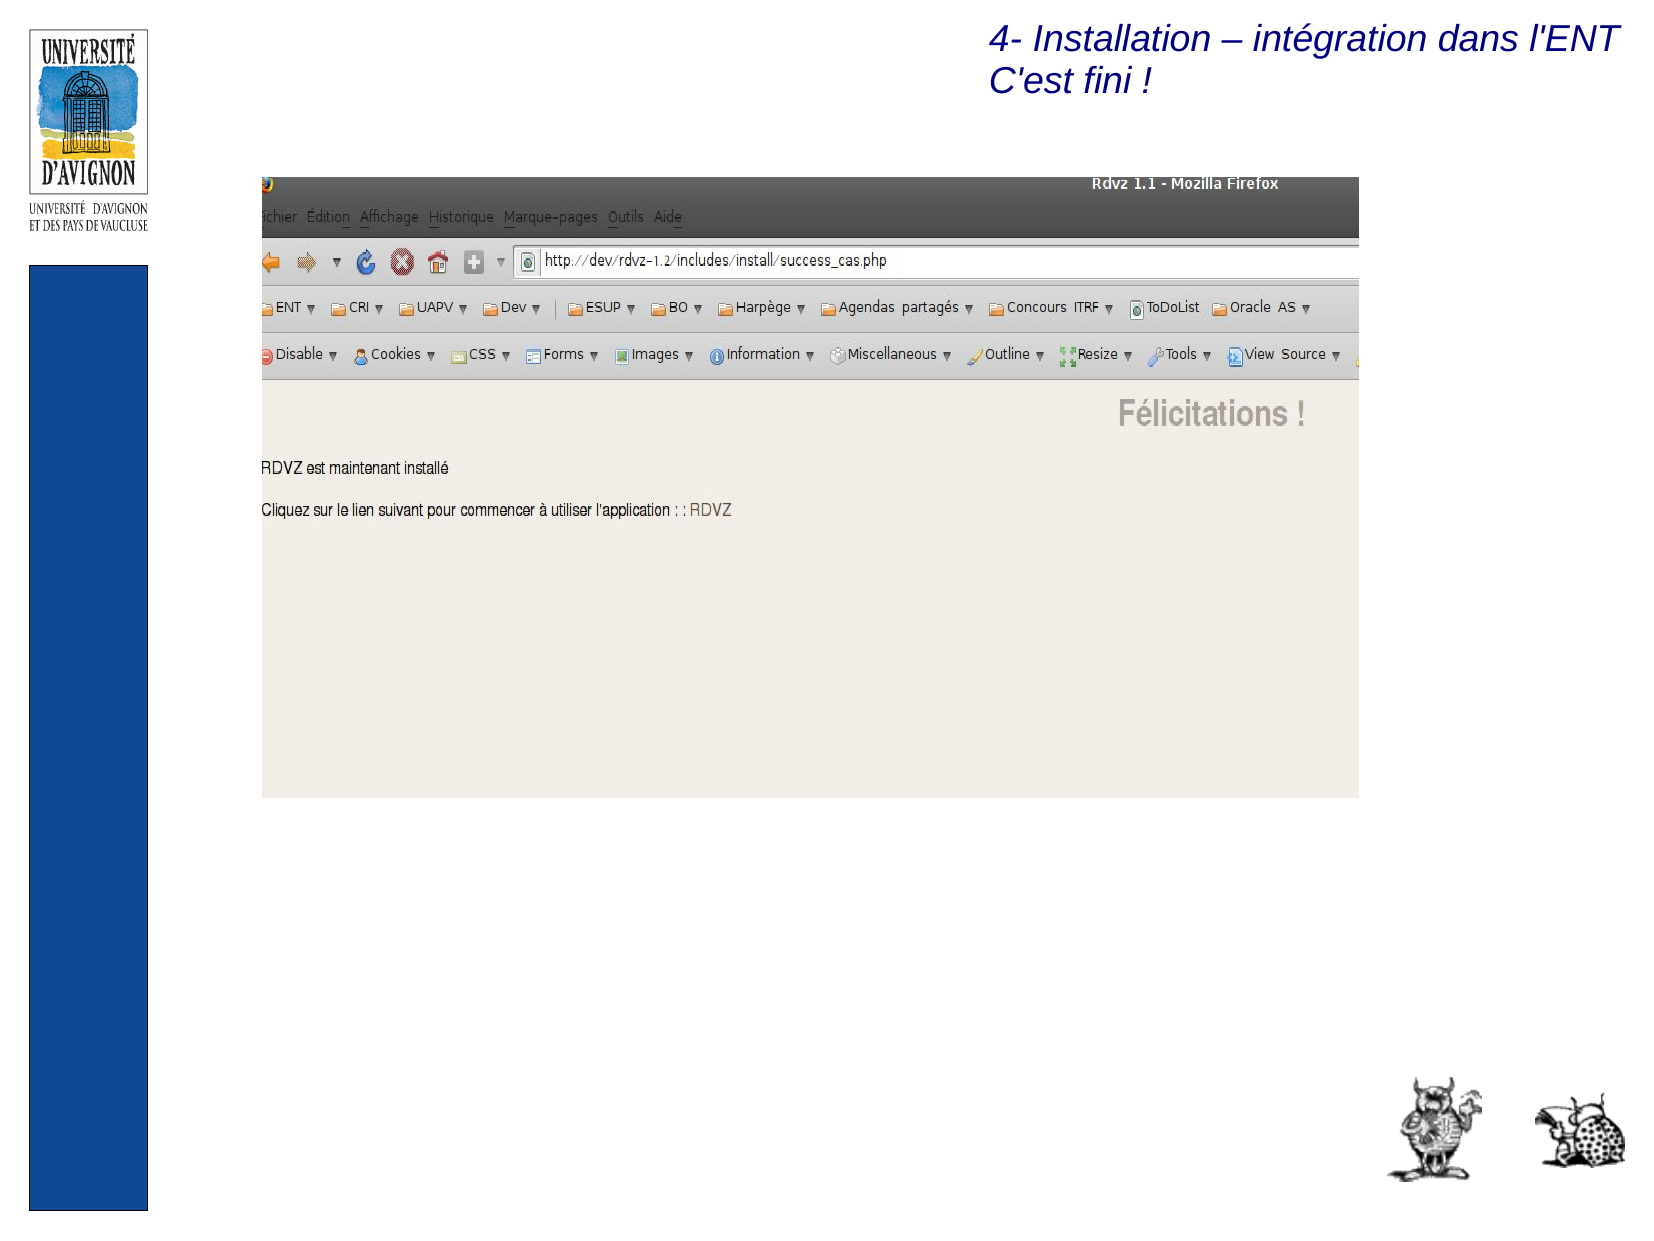

4- Installation – intégration dans l'ENT
C'est fini !
 - Centre de Ressources Informatiques -